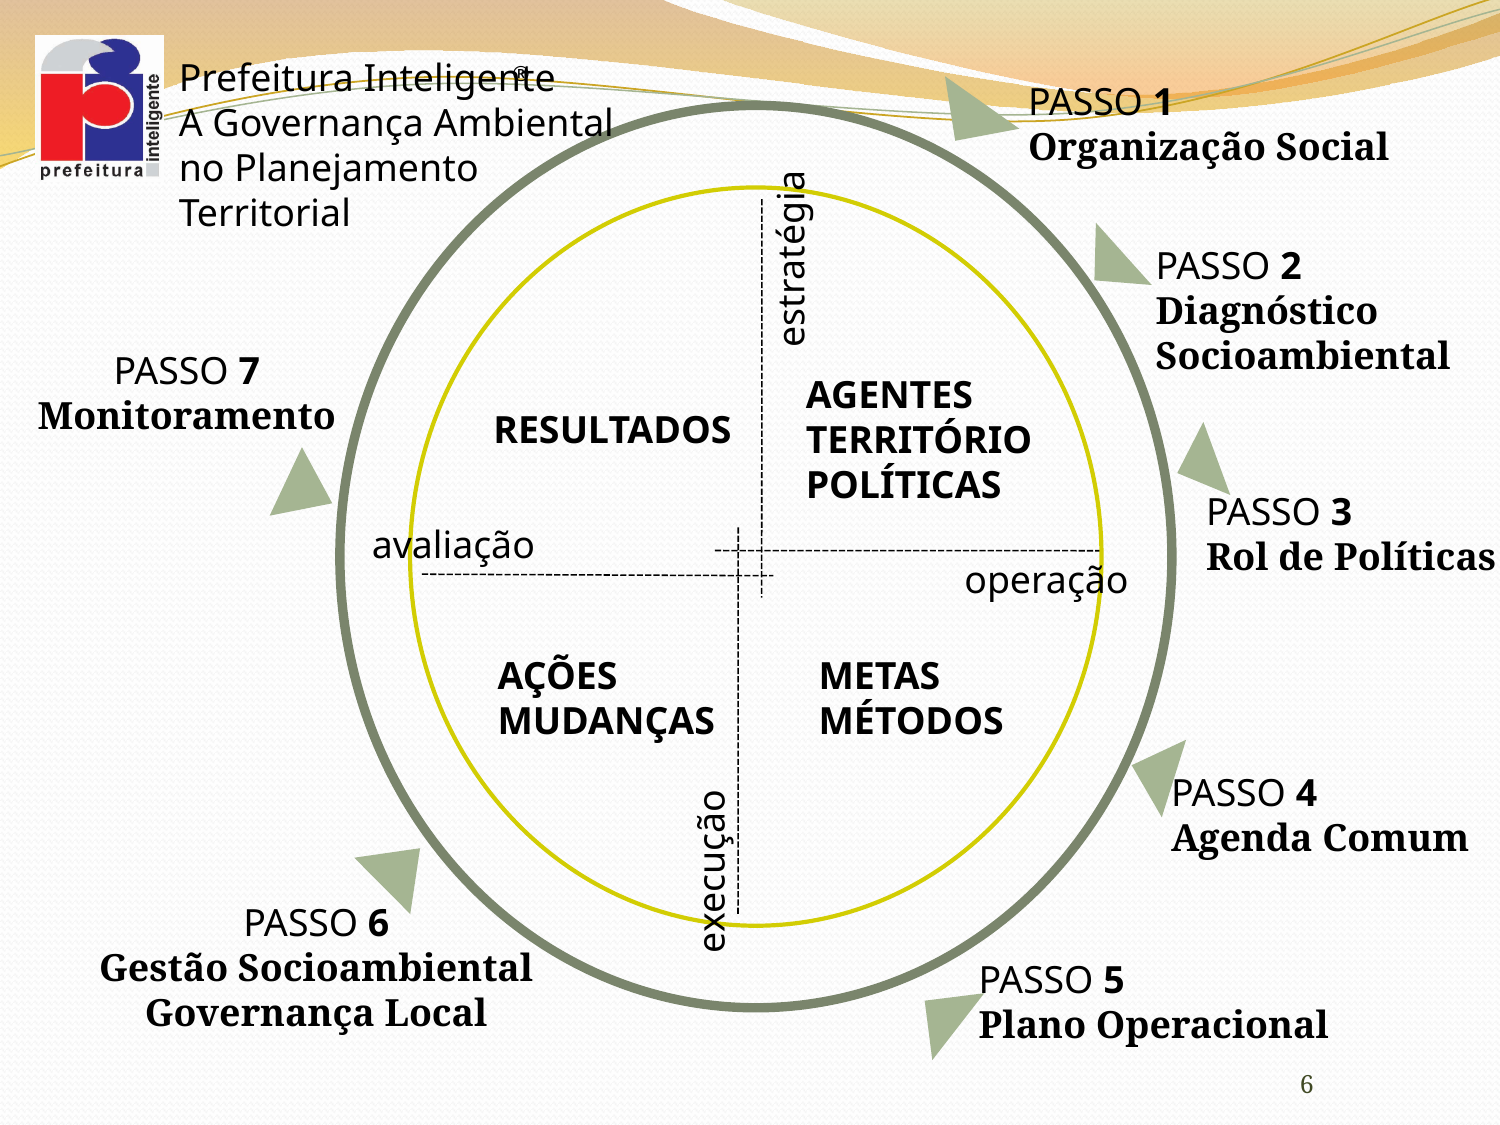

Prefeitura Inteligente
A Governança Ambiental no Planejamento Territorial
®
PASSO 1
Organização Social
estratégia
PASSO 2
Diagnóstico
Socioambiental
PASSO 7
Monitoramento
AGENTES
TERRITÓRIO
POLÍTICAS
RESULTADOS
PASSO 3
Rol de Políticas
avaliação
operação
AÇÕES
MUDANÇAS
METAS
MÉTODOS
PASSO 4
Agenda Comum
execução
PASSO 6
Gestão Socioambiental
Governança Local
PASSO 5
Plano Operacional